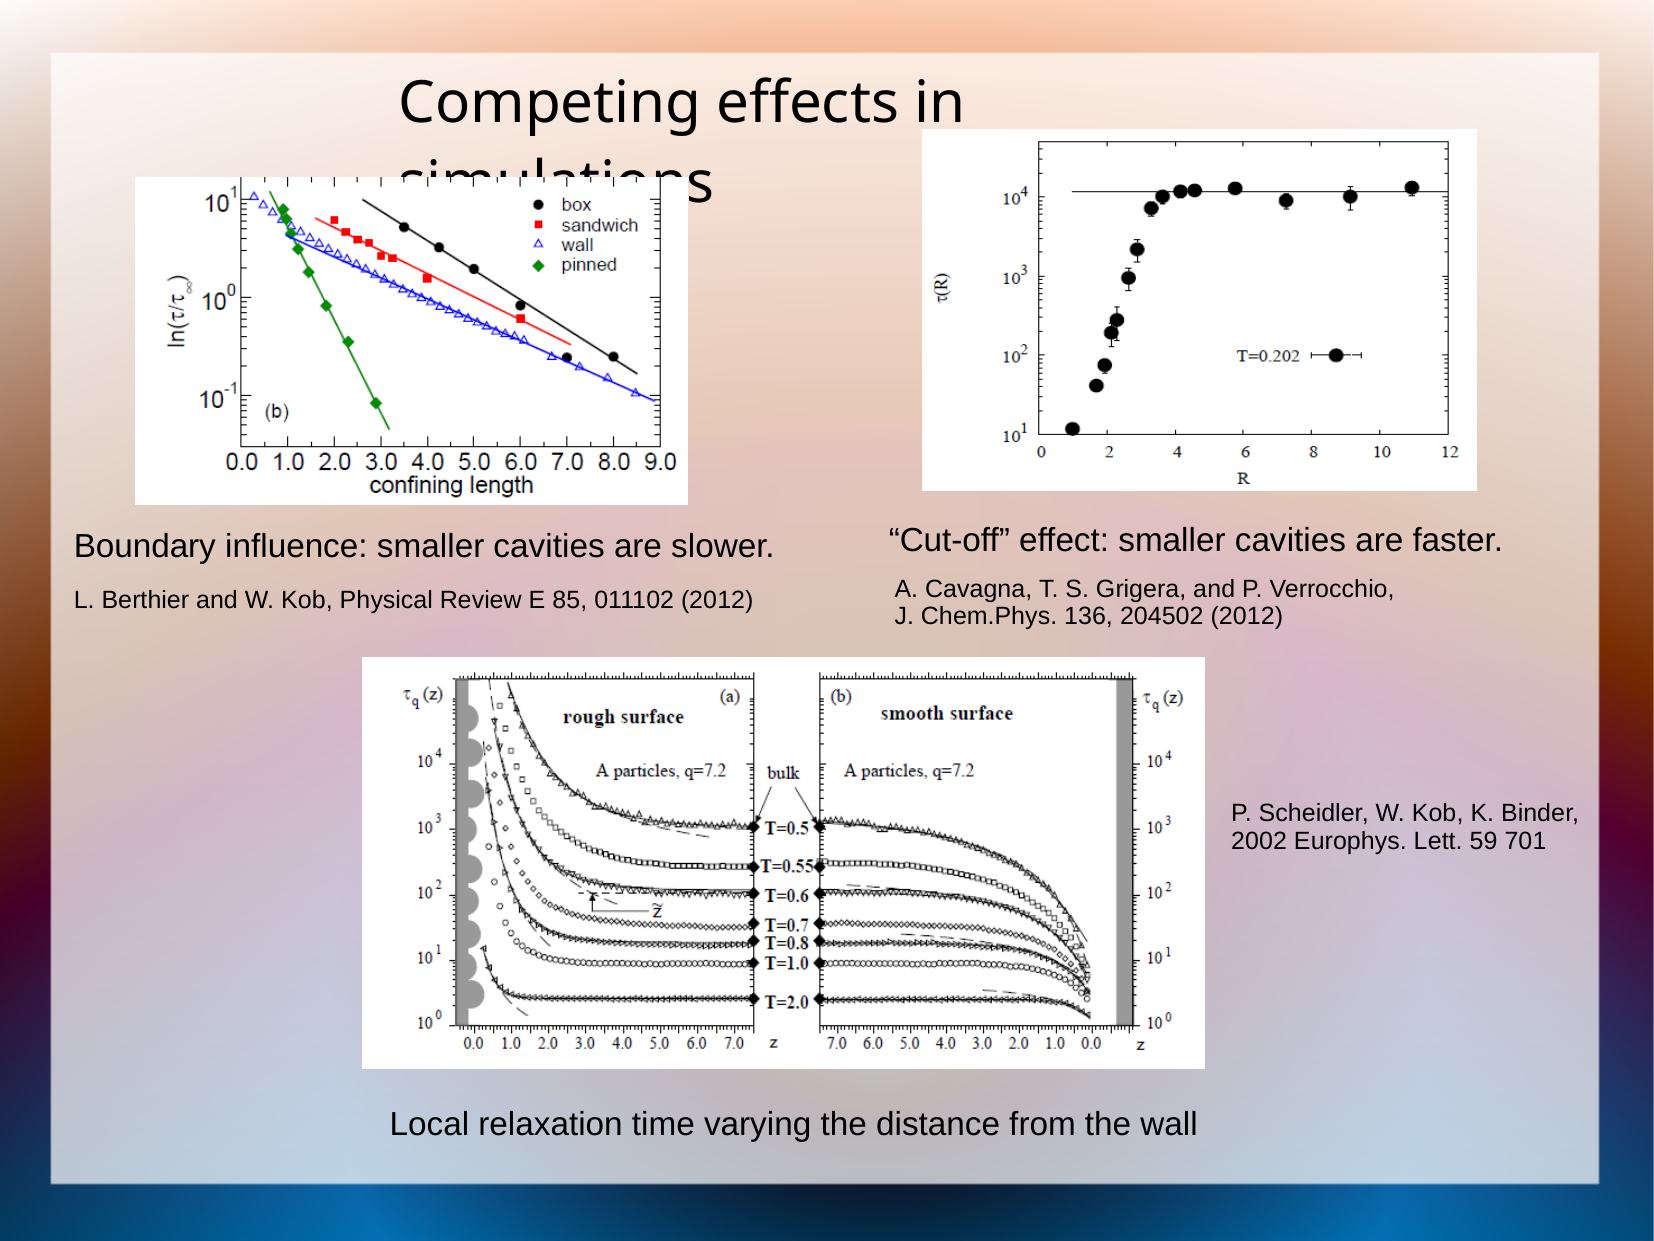

Competing effects in simulations
“Cut-off” effect: smaller cavities are faster.
Boundary influence: smaller cavities are slower.
A. Cavagna, T. S. Grigera, and P. Verrocchio, J. Chem.Phys. 136, 204502 (2012)
L. Berthier and W. Kob, Physical Review E 85, 011102 (2012)
P. Scheidler, W. Kob, K. Binder, 2002 Europhys. Lett. 59 701
Local relaxation time varying the distance from the wall